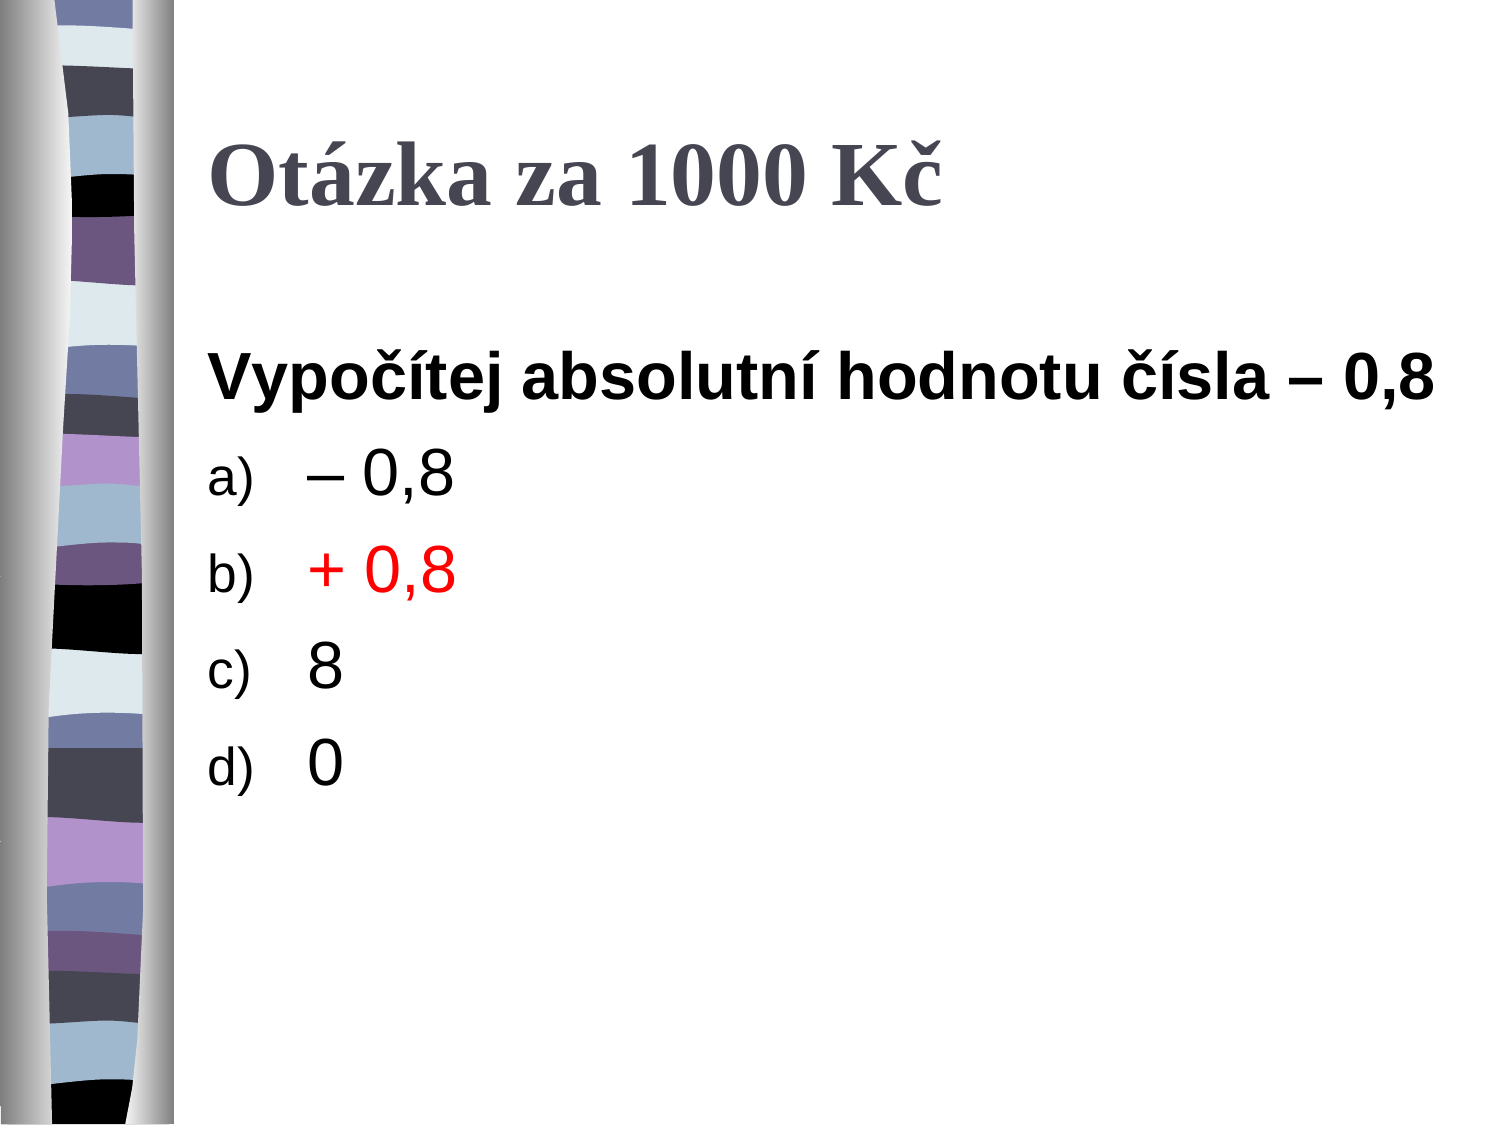

# Otázka za 1000 Kč
Vypočítej absolutní hodnotu čísla – 0,8
– 0,8
+ 0,8
8
0